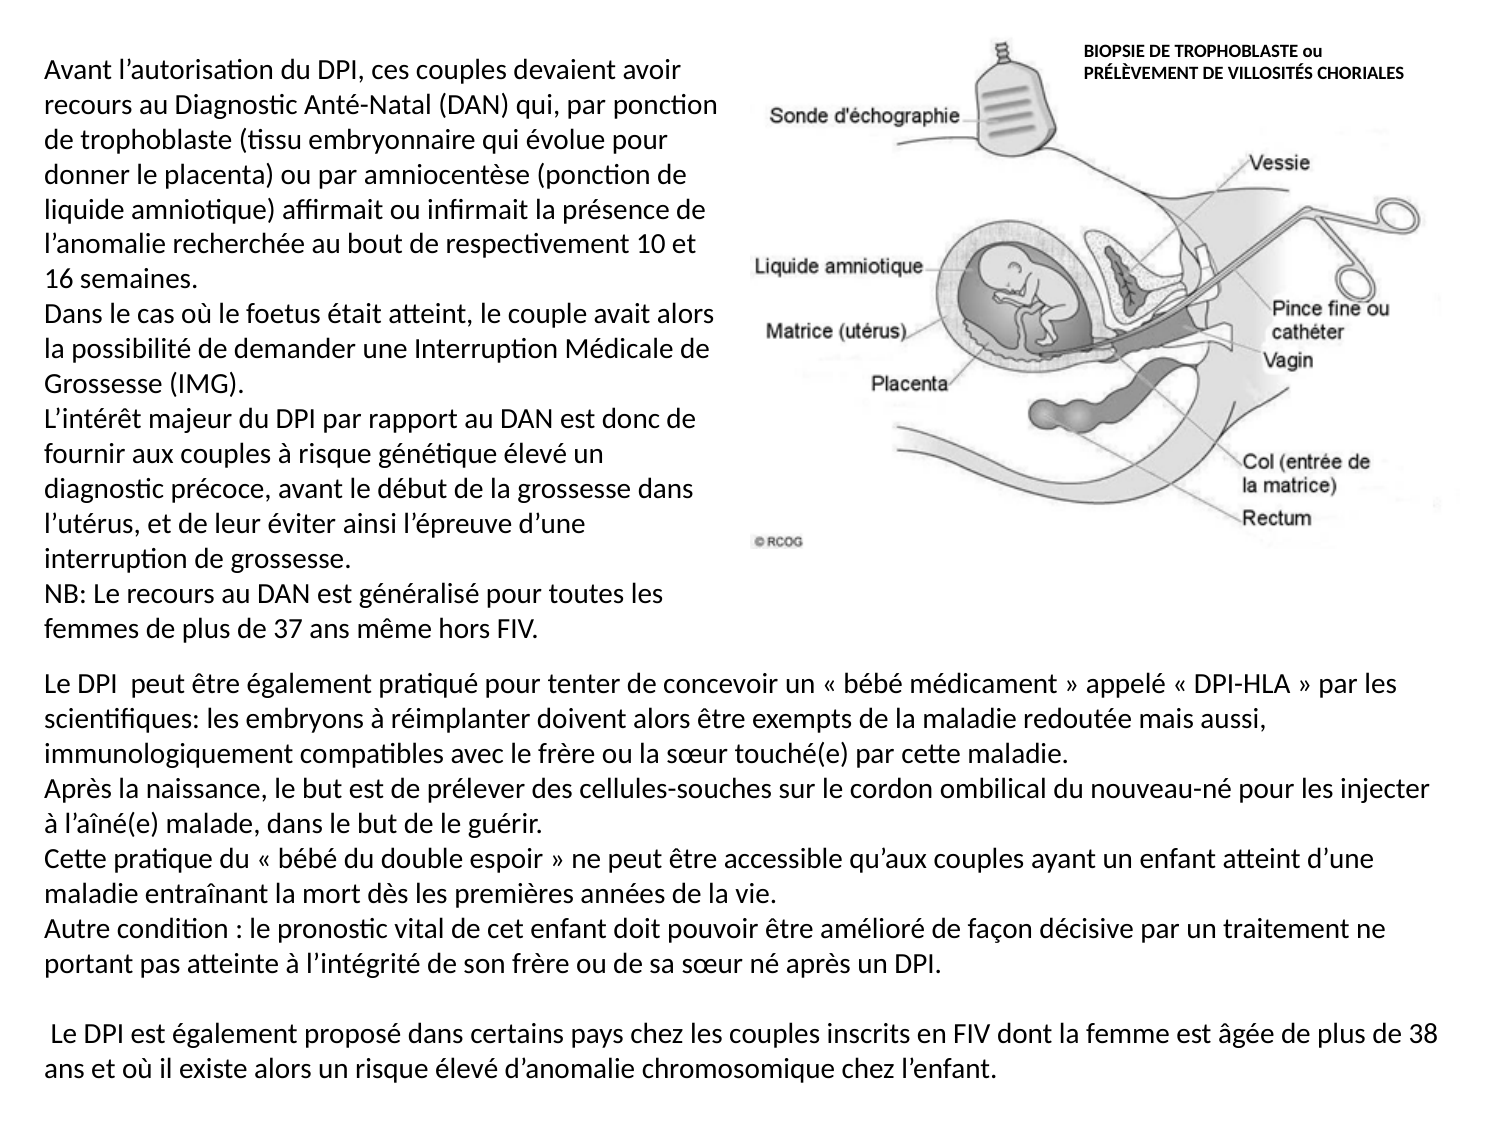

BIOPSIE DE TROPHOBLASTE ou
PRÉLÈVEMENT DE VILLOSITÉS CHORIALES
Avant l’autorisation du DPI, ces couples devaient avoir recours au Diagnostic Anté-Natal (DAN) qui, par ponction de trophoblaste (tissu embryonnaire qui évolue pour donner le placenta) ou par amniocentèse (ponction de liquide amniotique) affirmait ou infirmait la présence de l’anomalie recherchée au bout de respectivement 10 et 16 semaines.
Dans le cas où le foetus était atteint, le couple avait alors la possibilité de demander une Interruption Médicale de Grossesse (IMG).
L’intérêt majeur du DPI par rapport au DAN est donc de fournir aux couples à risque génétique élevé un diagnostic précoce, avant le début de la grossesse dans l’utérus, et de leur éviter ainsi l’épreuve d’une interruption de grossesse.
NB: Le recours au DAN est généralisé pour toutes les femmes de plus de 37 ans même hors FIV.
Le DPI peut être également pratiqué pour tenter de concevoir un « bébé médicament » appelé « DPI-HLA » par les scientifiques: les embryons à réimplanter doivent alors être exempts de la maladie redoutée mais aussi, immunologiquement compatibles avec le frère ou la sœur touché(e) par cette maladie.
Après la naissance, le but est de prélever des cellules-souches sur le cordon ombilical du nouveau-né pour les injecter à l’aîné(e) malade, dans le but de le guérir.
Cette pratique du « bébé du double espoir » ne peut être accessible qu’aux couples ayant un enfant atteint d’une maladie entraînant la mort dès les premières années de la vie.
Autre condition : le pronostic vital de cet enfant doit pouvoir être amélioré de façon décisive par un traitement ne portant pas atteinte à l’intégrité de son frère ou de sa sœur né après un DPI.
 Le DPI est également proposé dans certains pays chez les couples inscrits en FIV dont la femme est âgée de plus de 38 ans et où il existe alors un risque élevé d’anomalie chromosomique chez l’enfant.